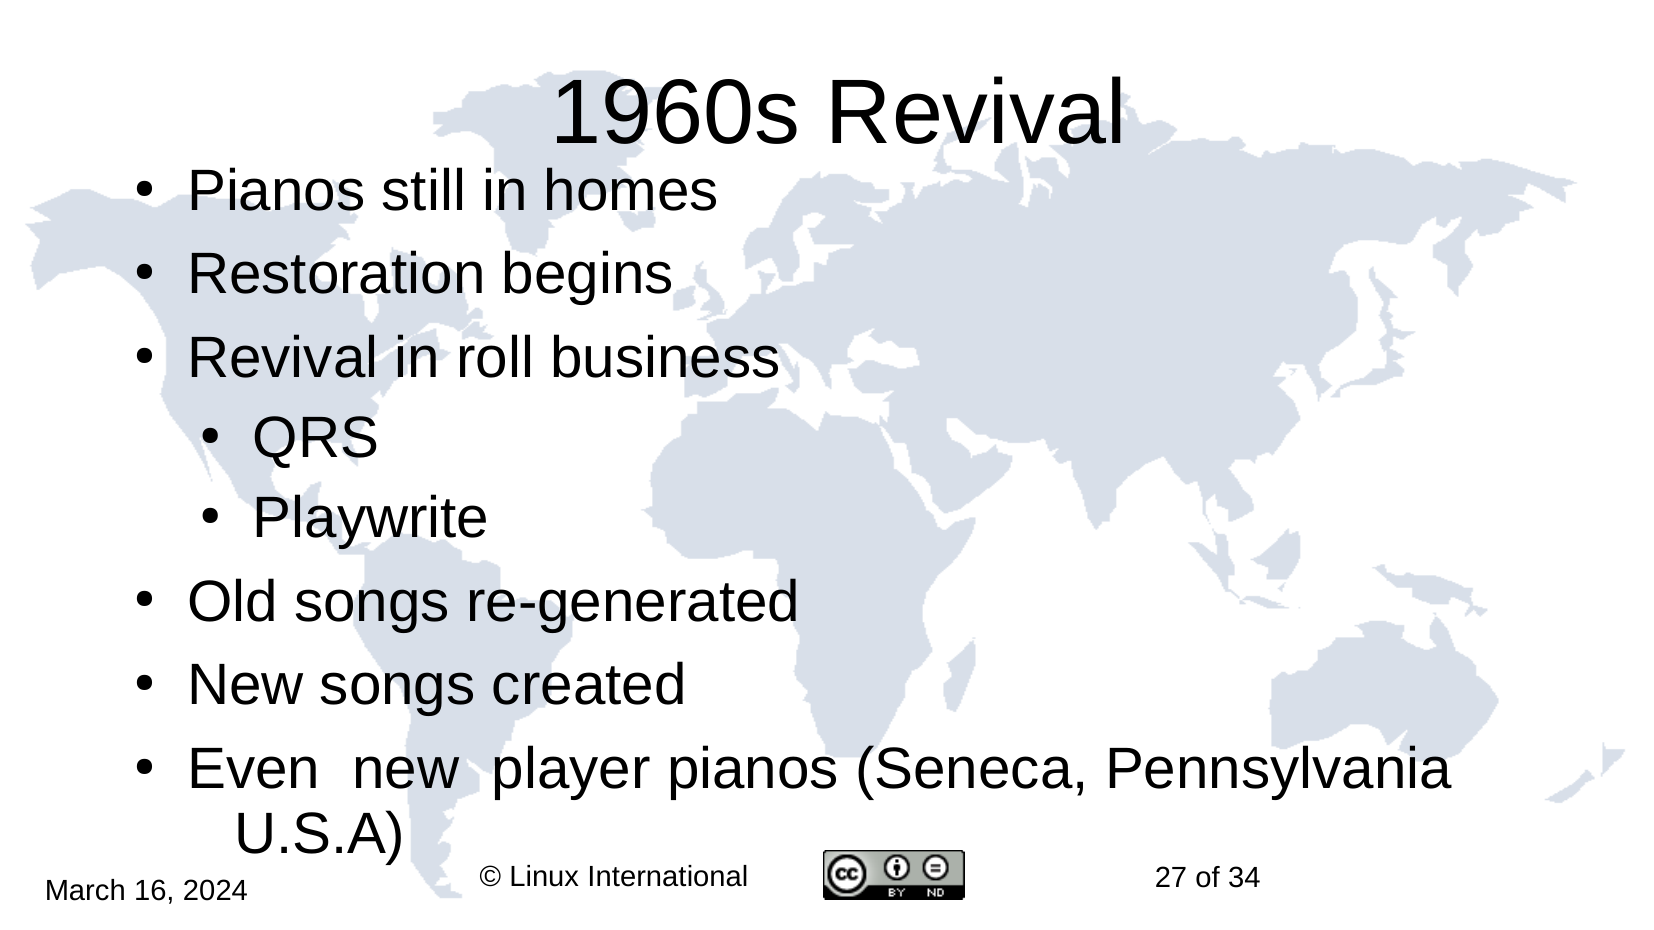

# 1960s Revival
Pianos still in homes
Restoration begins
Revival in roll business
QRS
Playwrite
Old songs re-generated
New songs created
Even new player pianos (Seneca, Pennsylvania U.S.A)